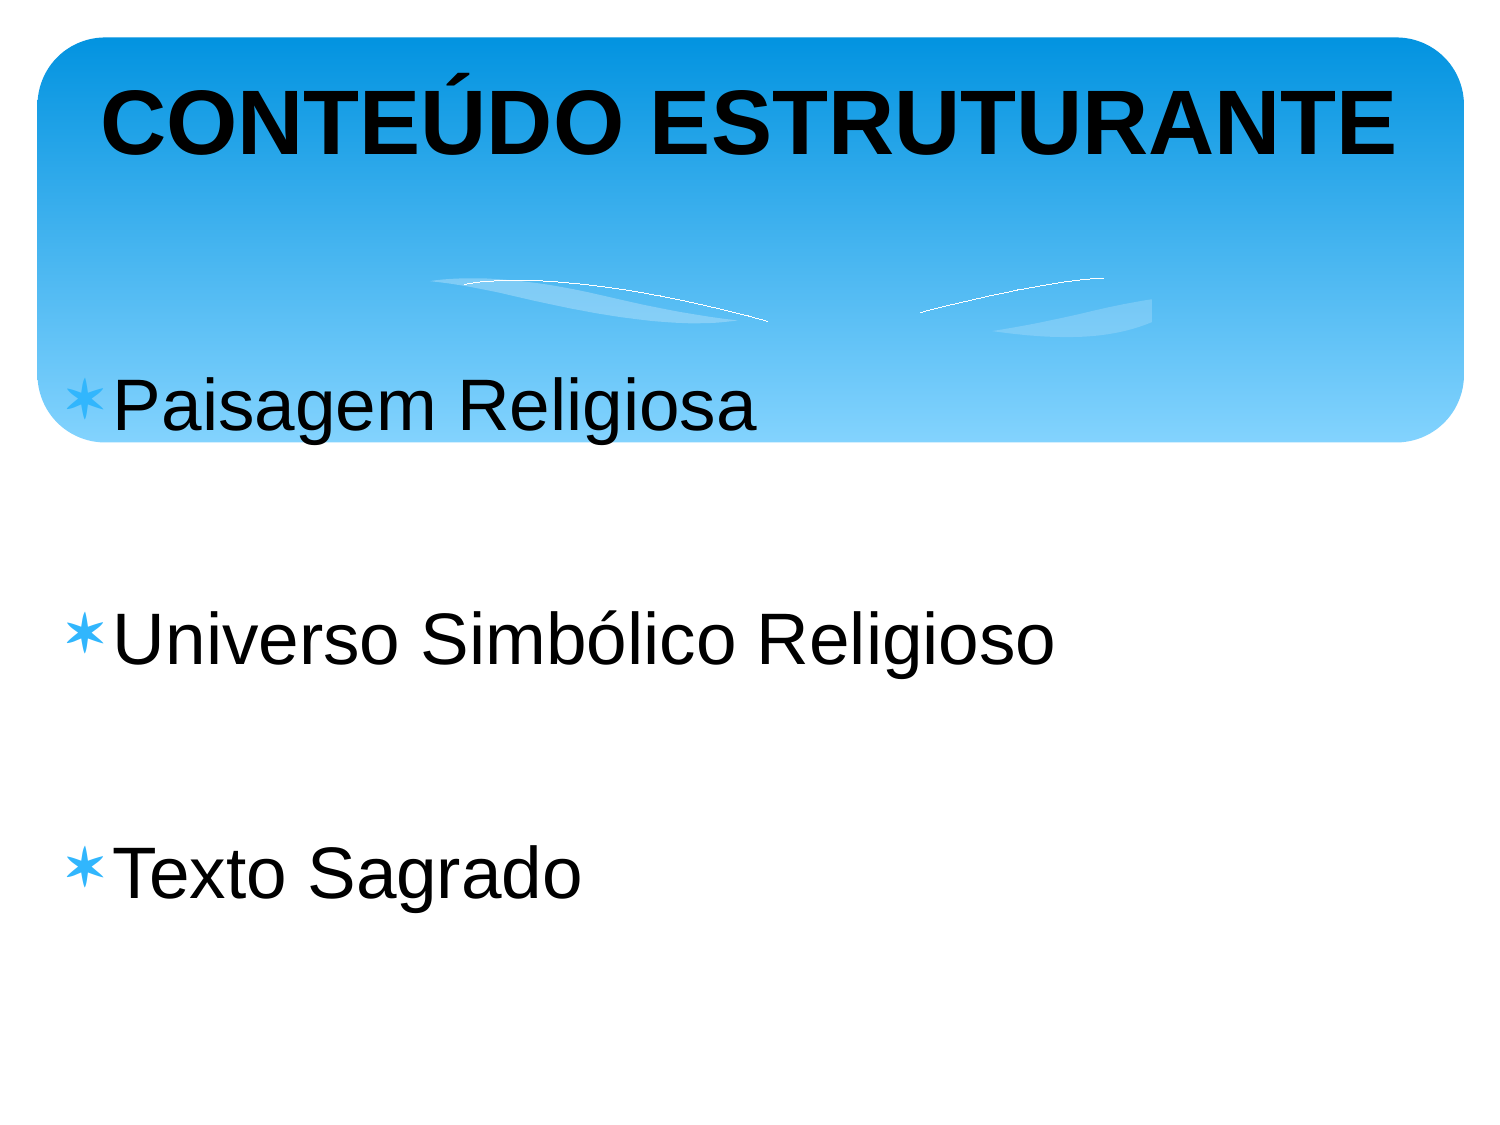

CONTEÚDO ESTRUTURANTE
# Paisagem Religiosa
Universo Simbólico Religioso
Texto Sagrado